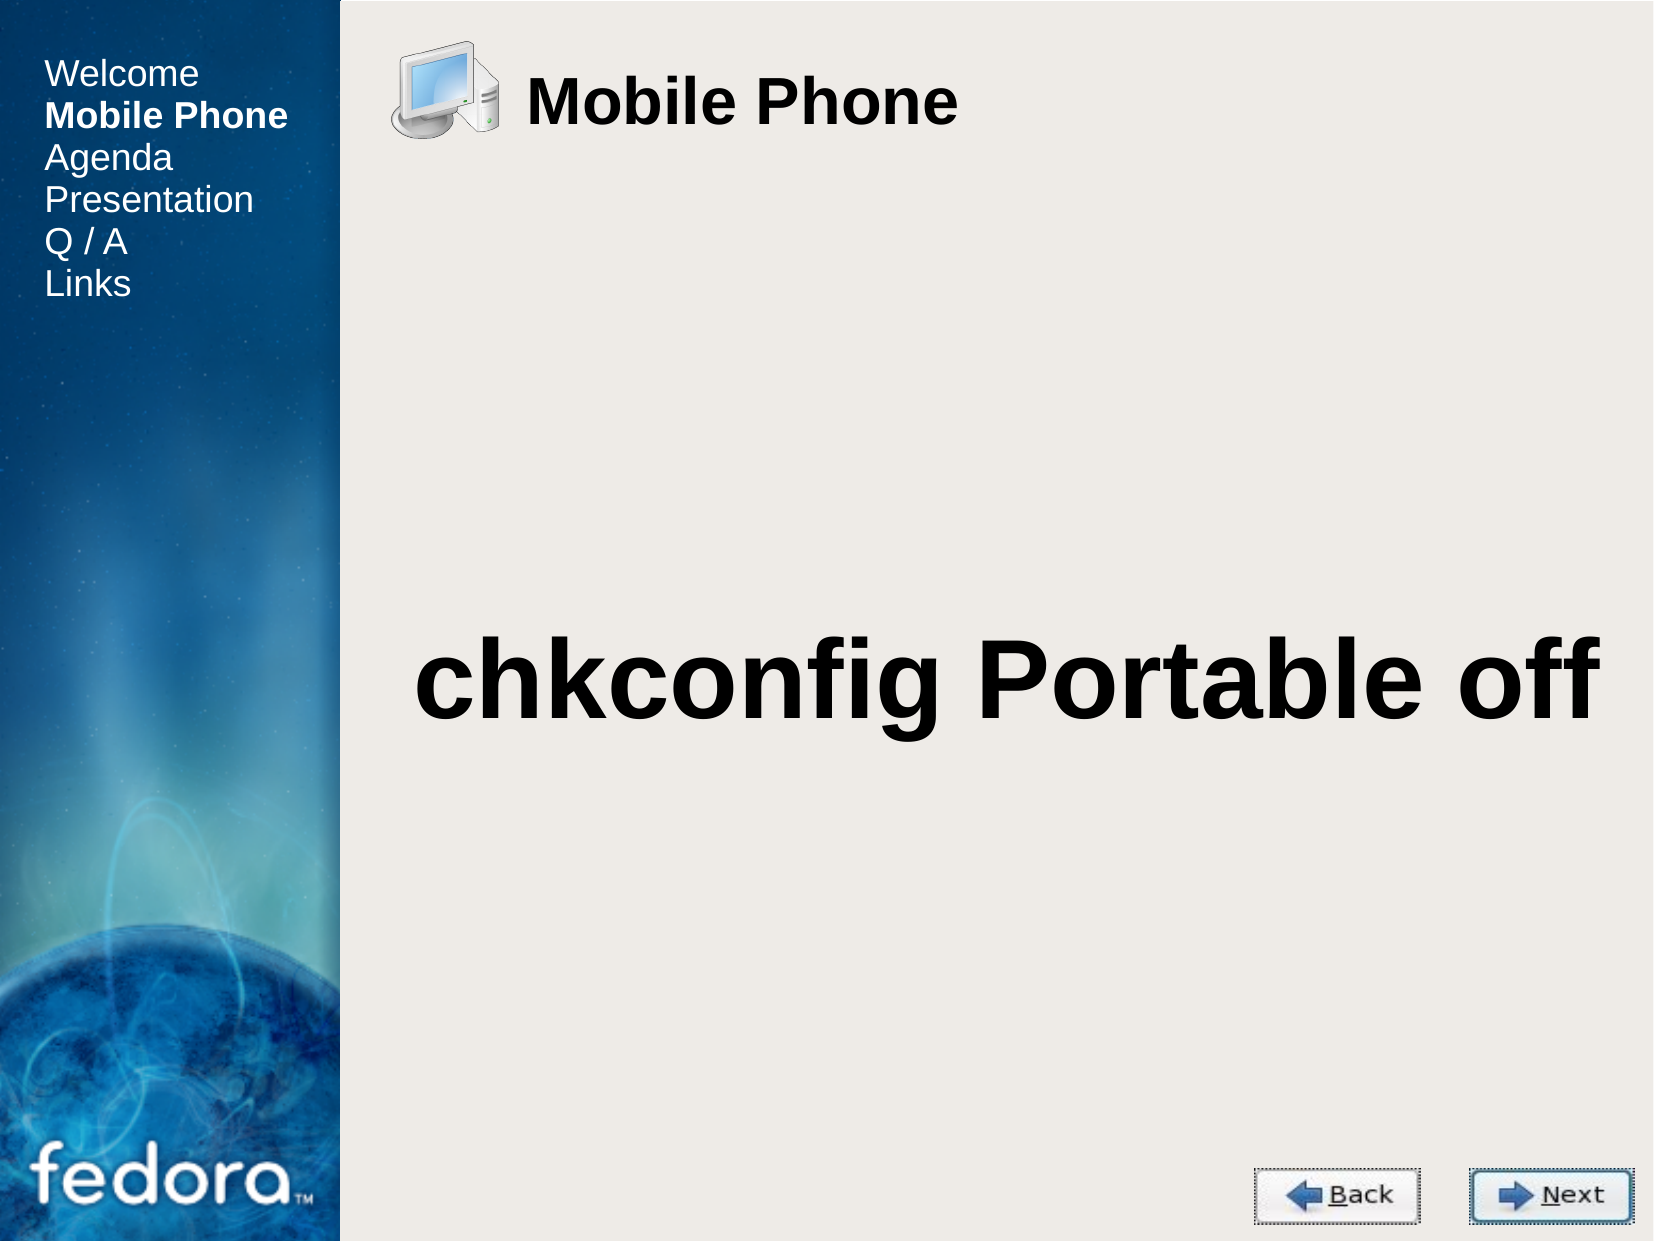

Welcome
Mobile Phone
Agenda
Presentation
Q / A
Links
# Agenda
Mobile Phone
chkconfig Portable off